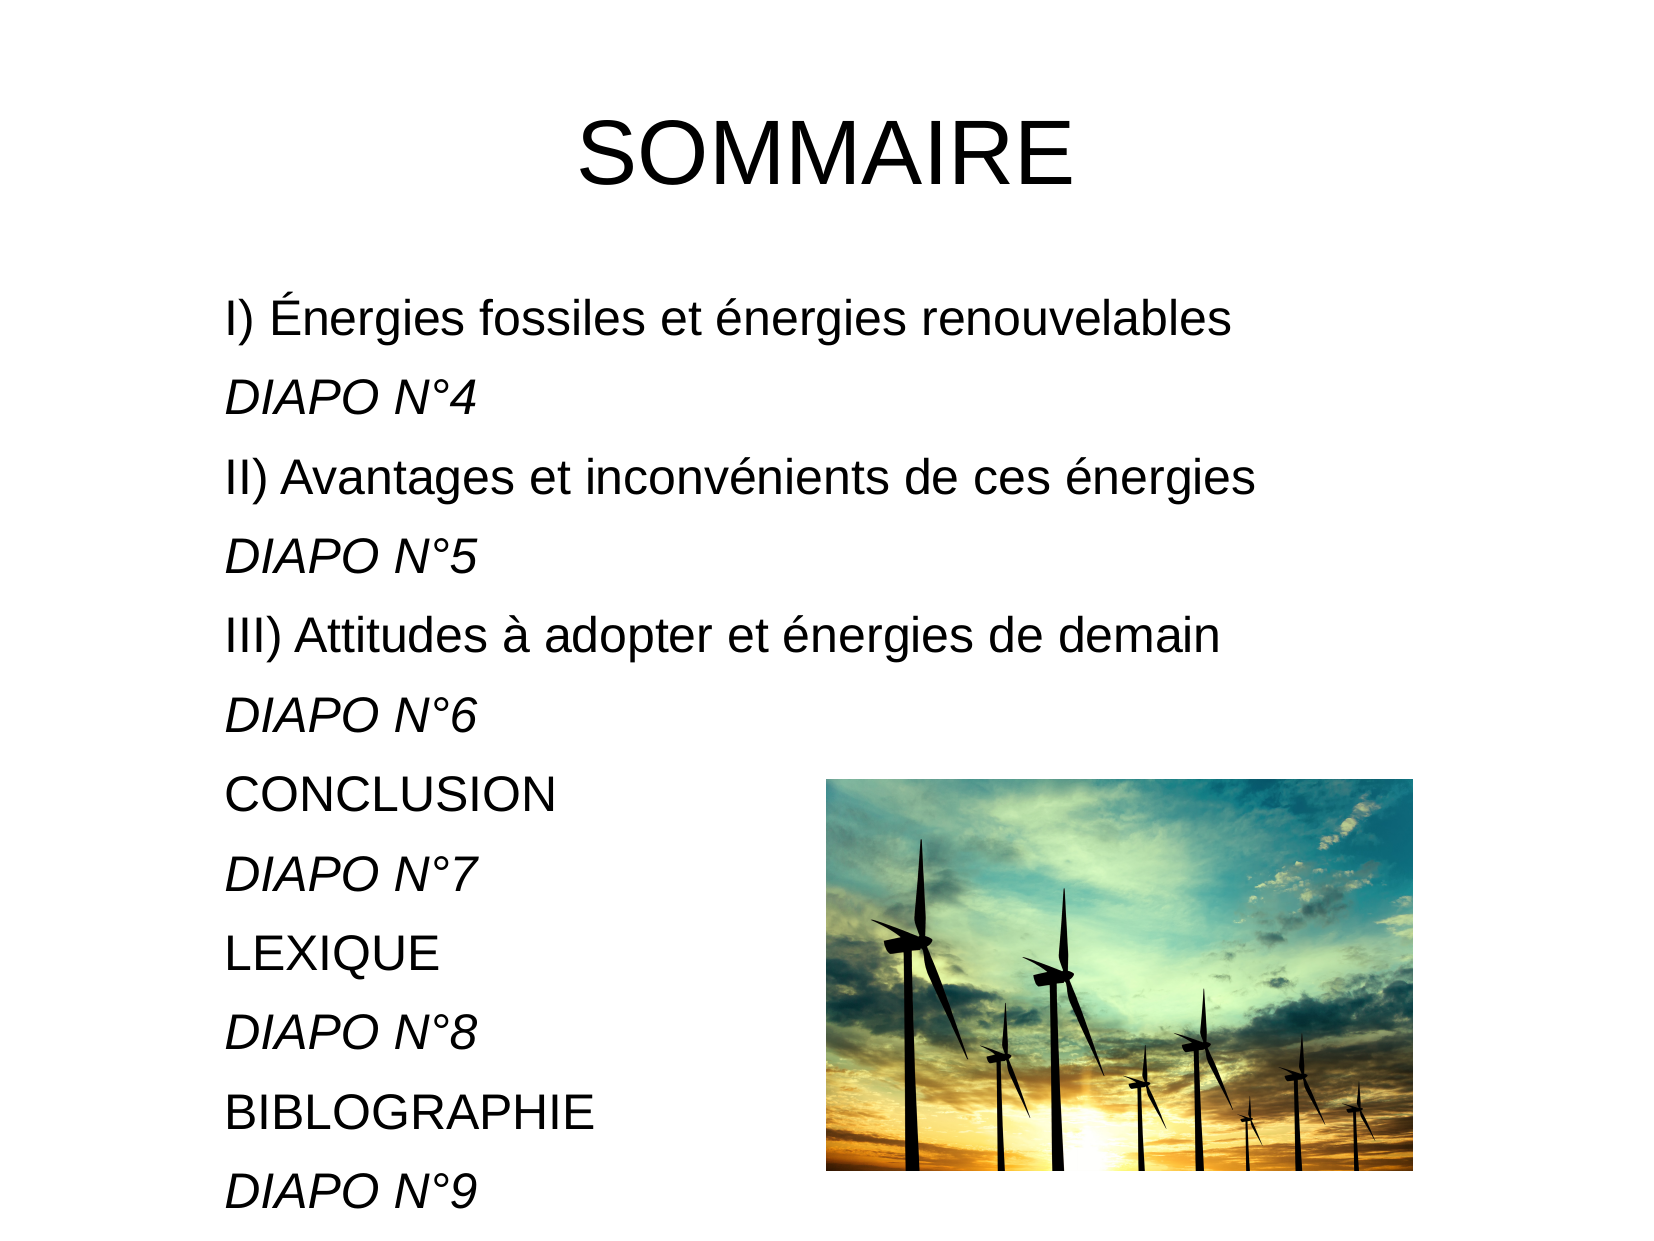

# SOMMAIRE
I) Énergies fossiles et énergies renouvelables
DIAPO N°4
II) Avantages et inconvénients de ces énergies
DIAPO N°5
III) Attitudes à adopter et énergies de demain
DIAPO N°6
CONCLUSION
DIAPO N°7
LEXIQUE
DIAPO N°8
BIBLOGRAPHIE
DIAPO N°9